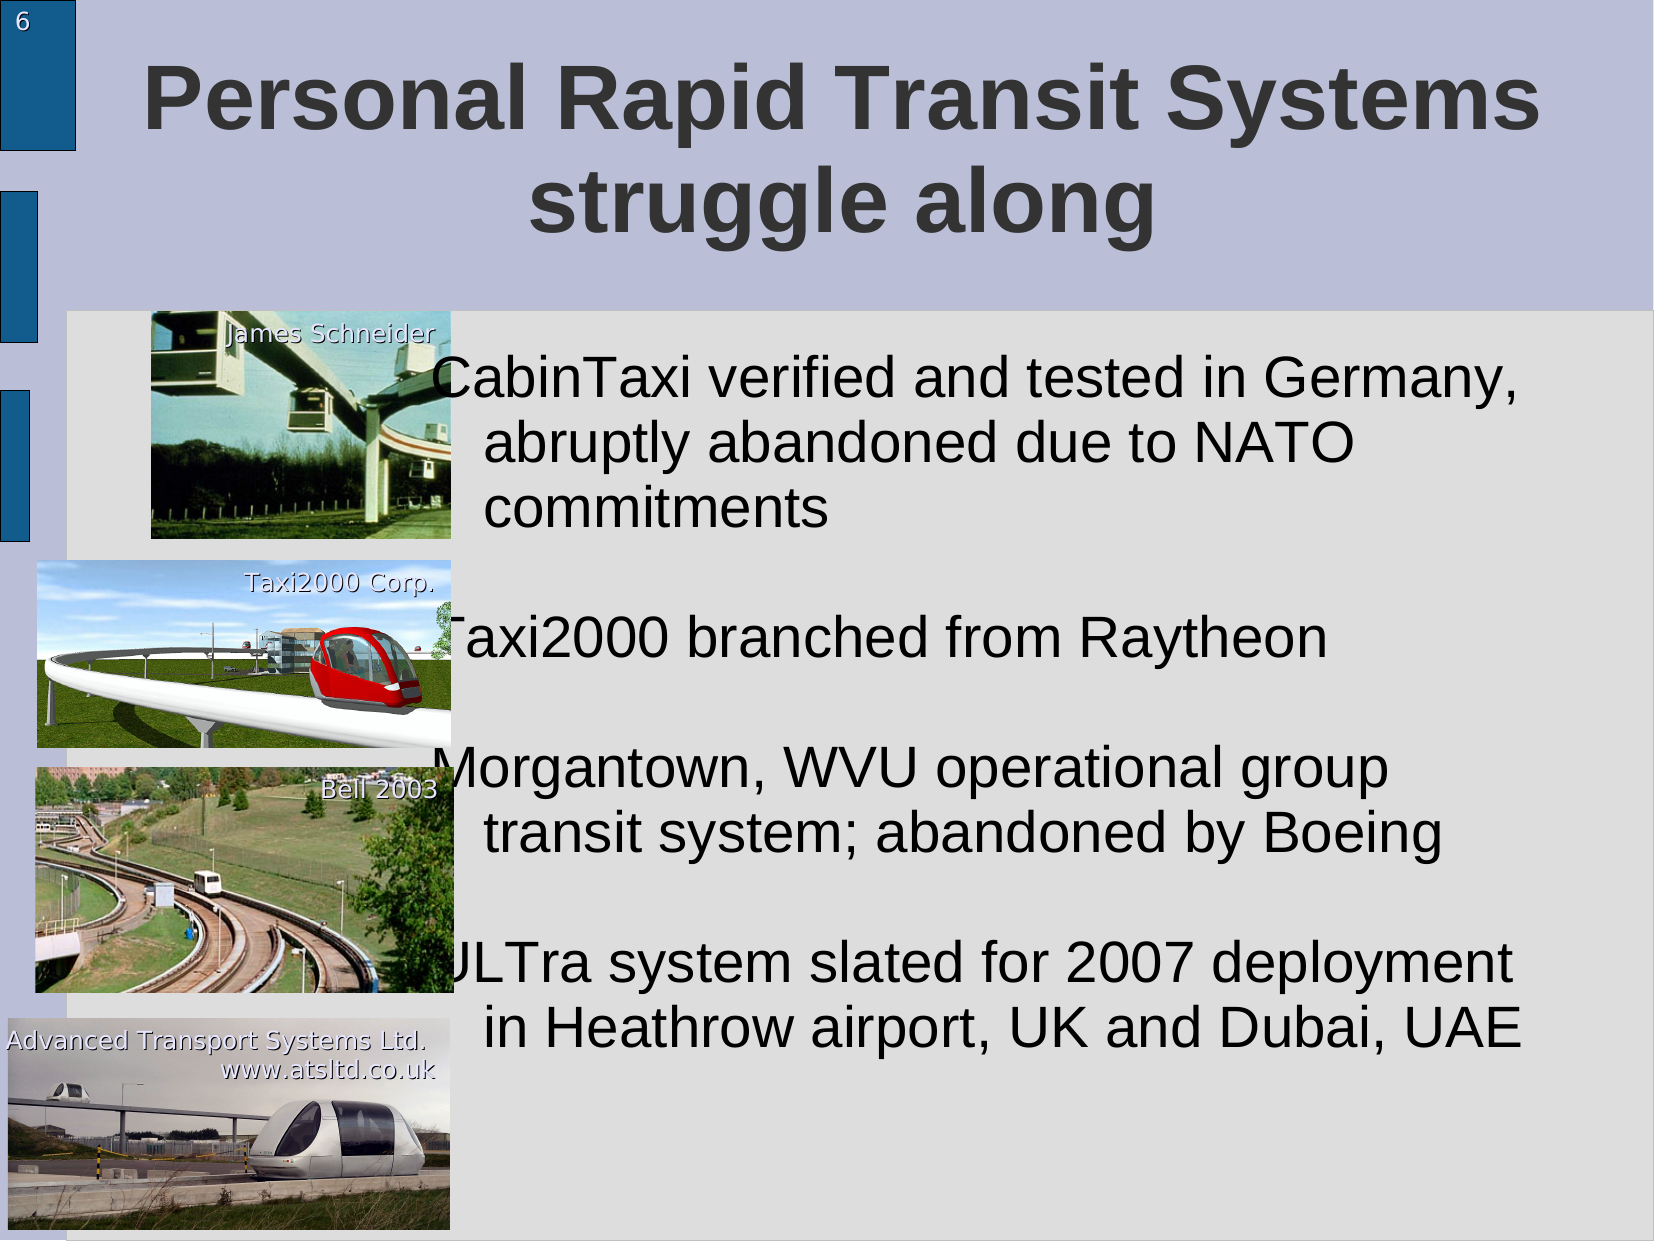

# Personal Rapid Transit Systems struggle along
James Schneider
CabinTaxi verified and tested in Germany, abruptly abandoned due to NATO commitments
Taxi2000 branched from Raytheon
Morgantown, WVU operational group transit system; abandoned by Boeing
ULTra system slated for 2007 deployment in Heathrow airport, UK and Dubai, UAE
Taxi2000 Corp.
Bell 2003
 Advanced Transport Systems Ltd.
www.atsltd.co.uk